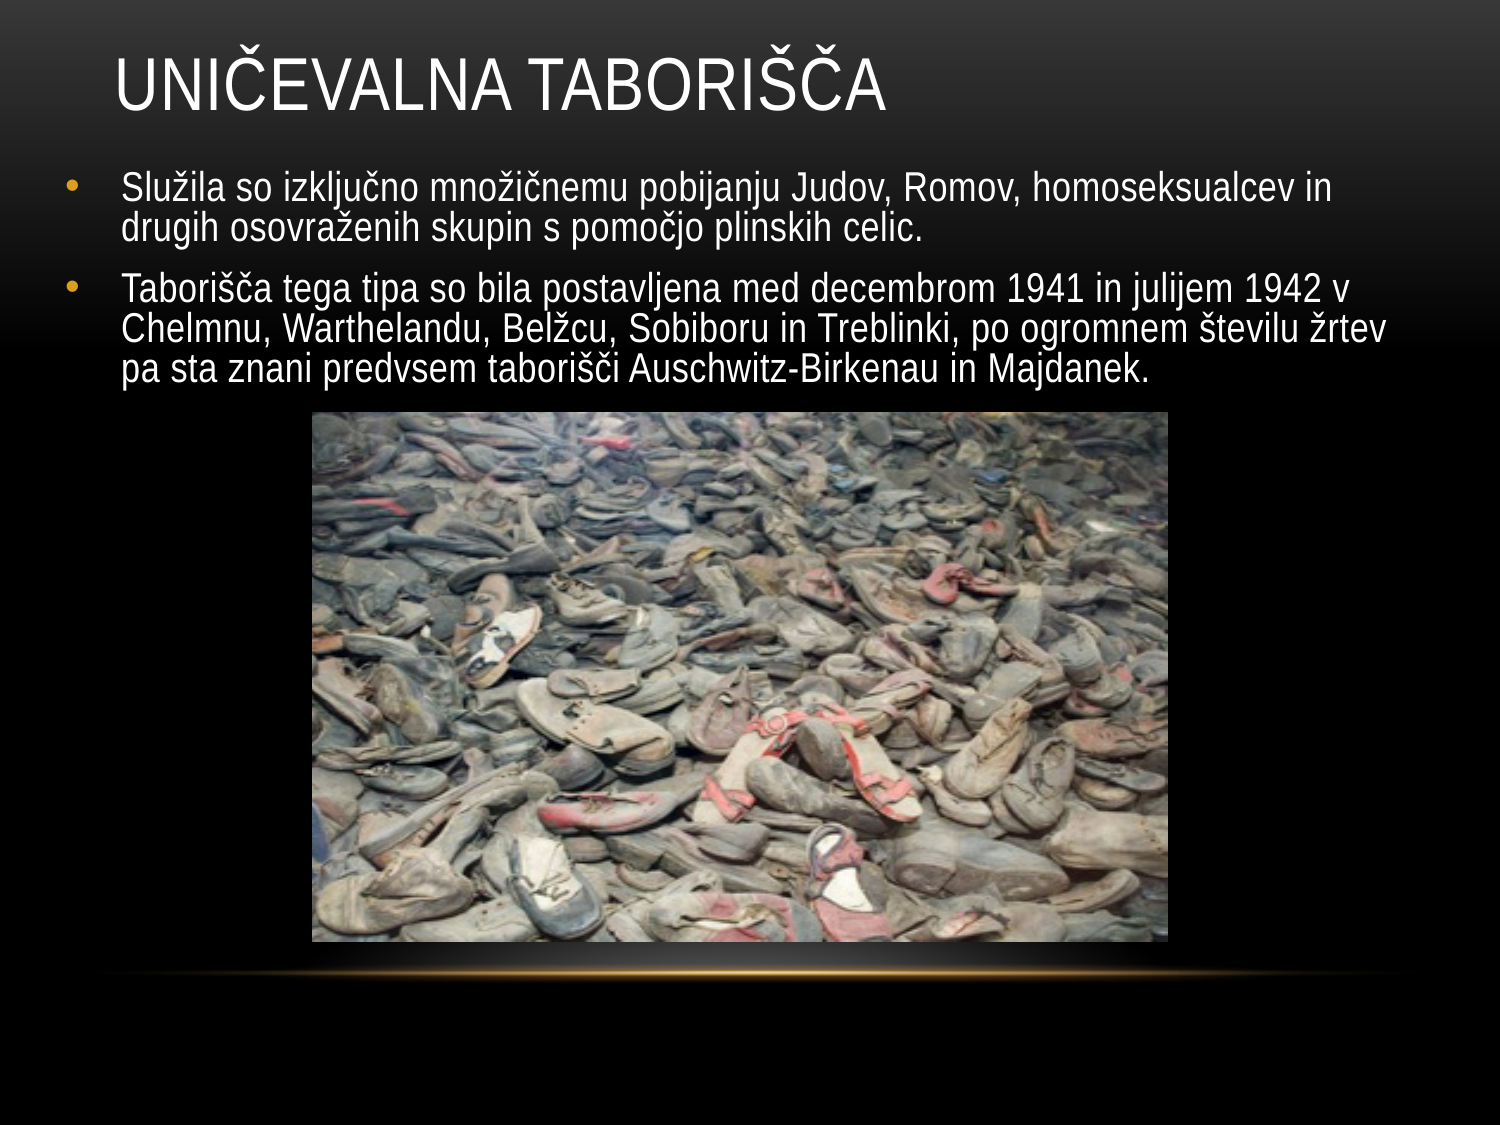

# Uničevalna taborišča
Služila so izključno množičnemu pobijanju Judov, Romov, homoseksualcev in drugih osovraženih skupin s pomočjo plinskih celic.
Taborišča tega tipa so bila postavljena med decembrom 1941 in julijem 1942 v Chelmnu, Warthelandu, Belžcu, Sobiboru in Treblinki, po ogromnem številu žrtev pa sta znani predvsem taborišči Auschwitz-Birkenau in Majdanek.